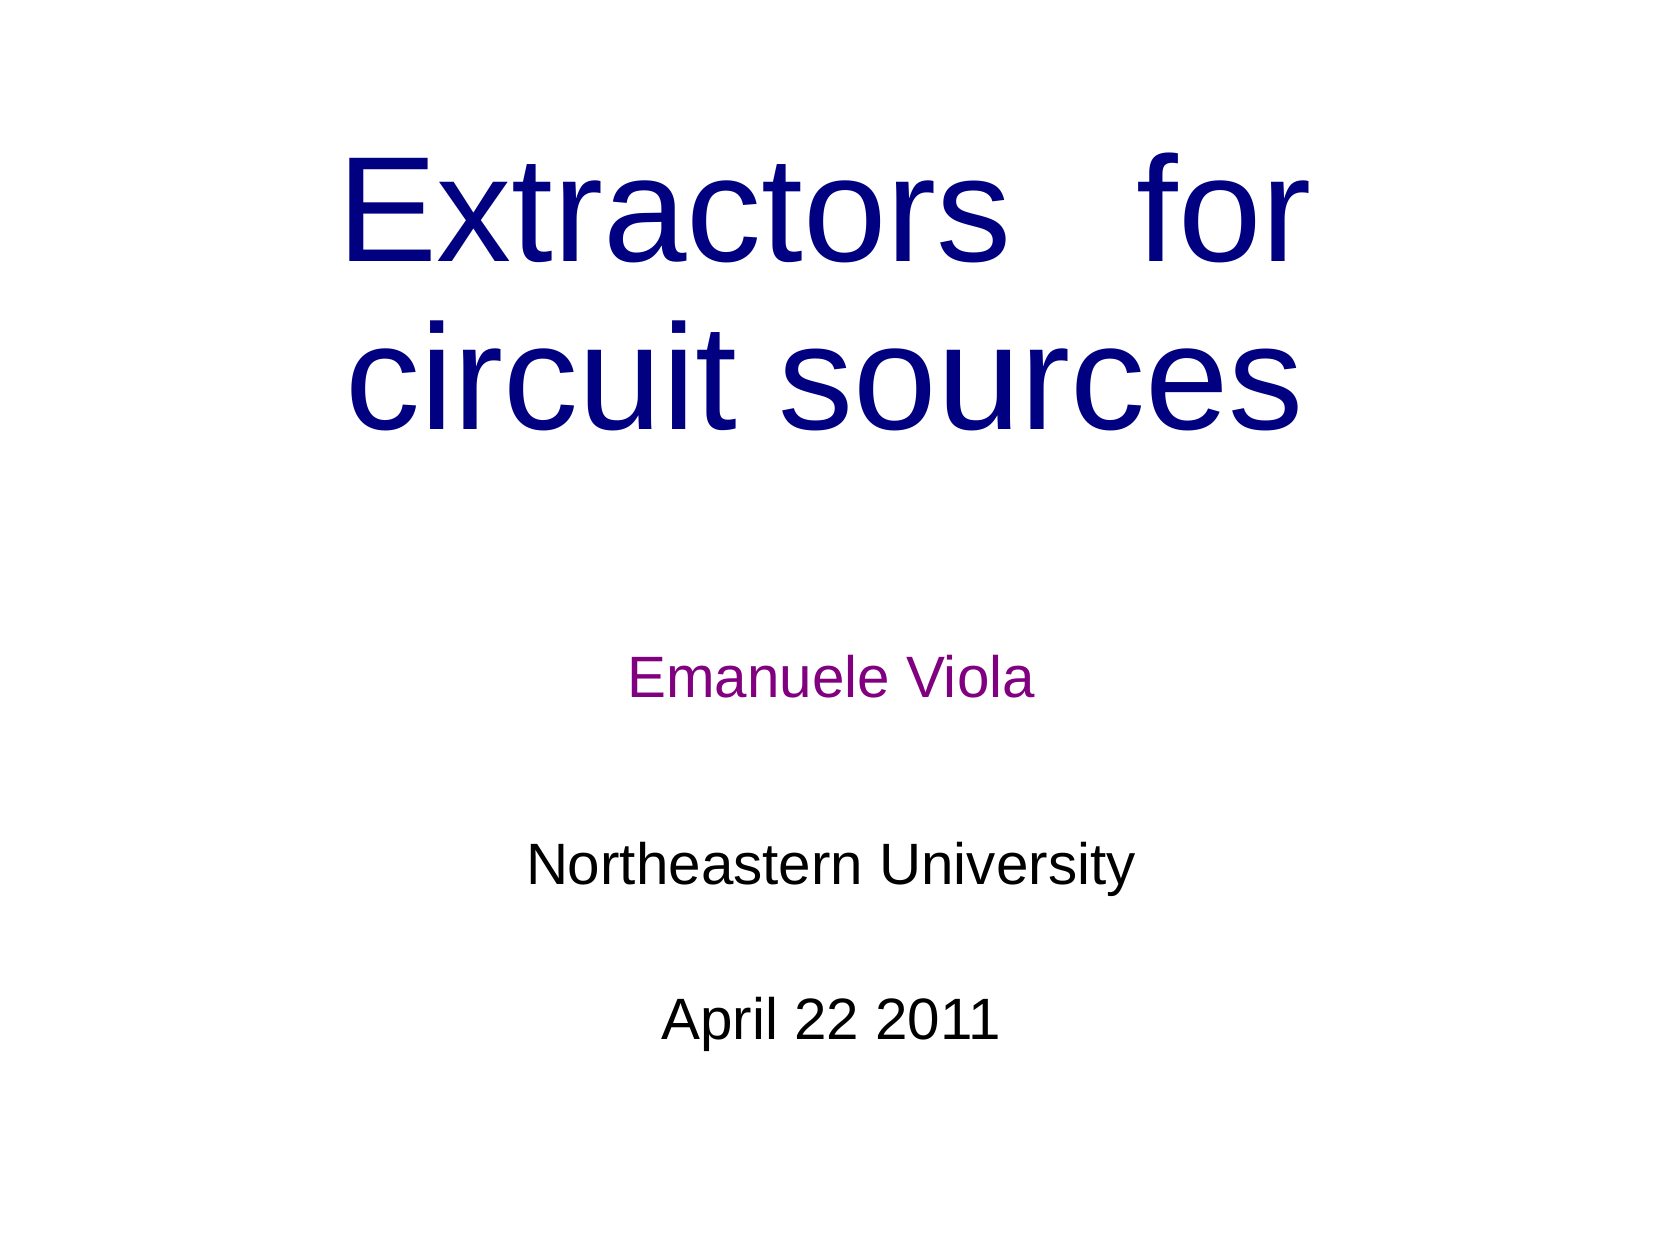

# Extractors for circuit sources
Emanuele Viola
Northeastern University
April 22 2011